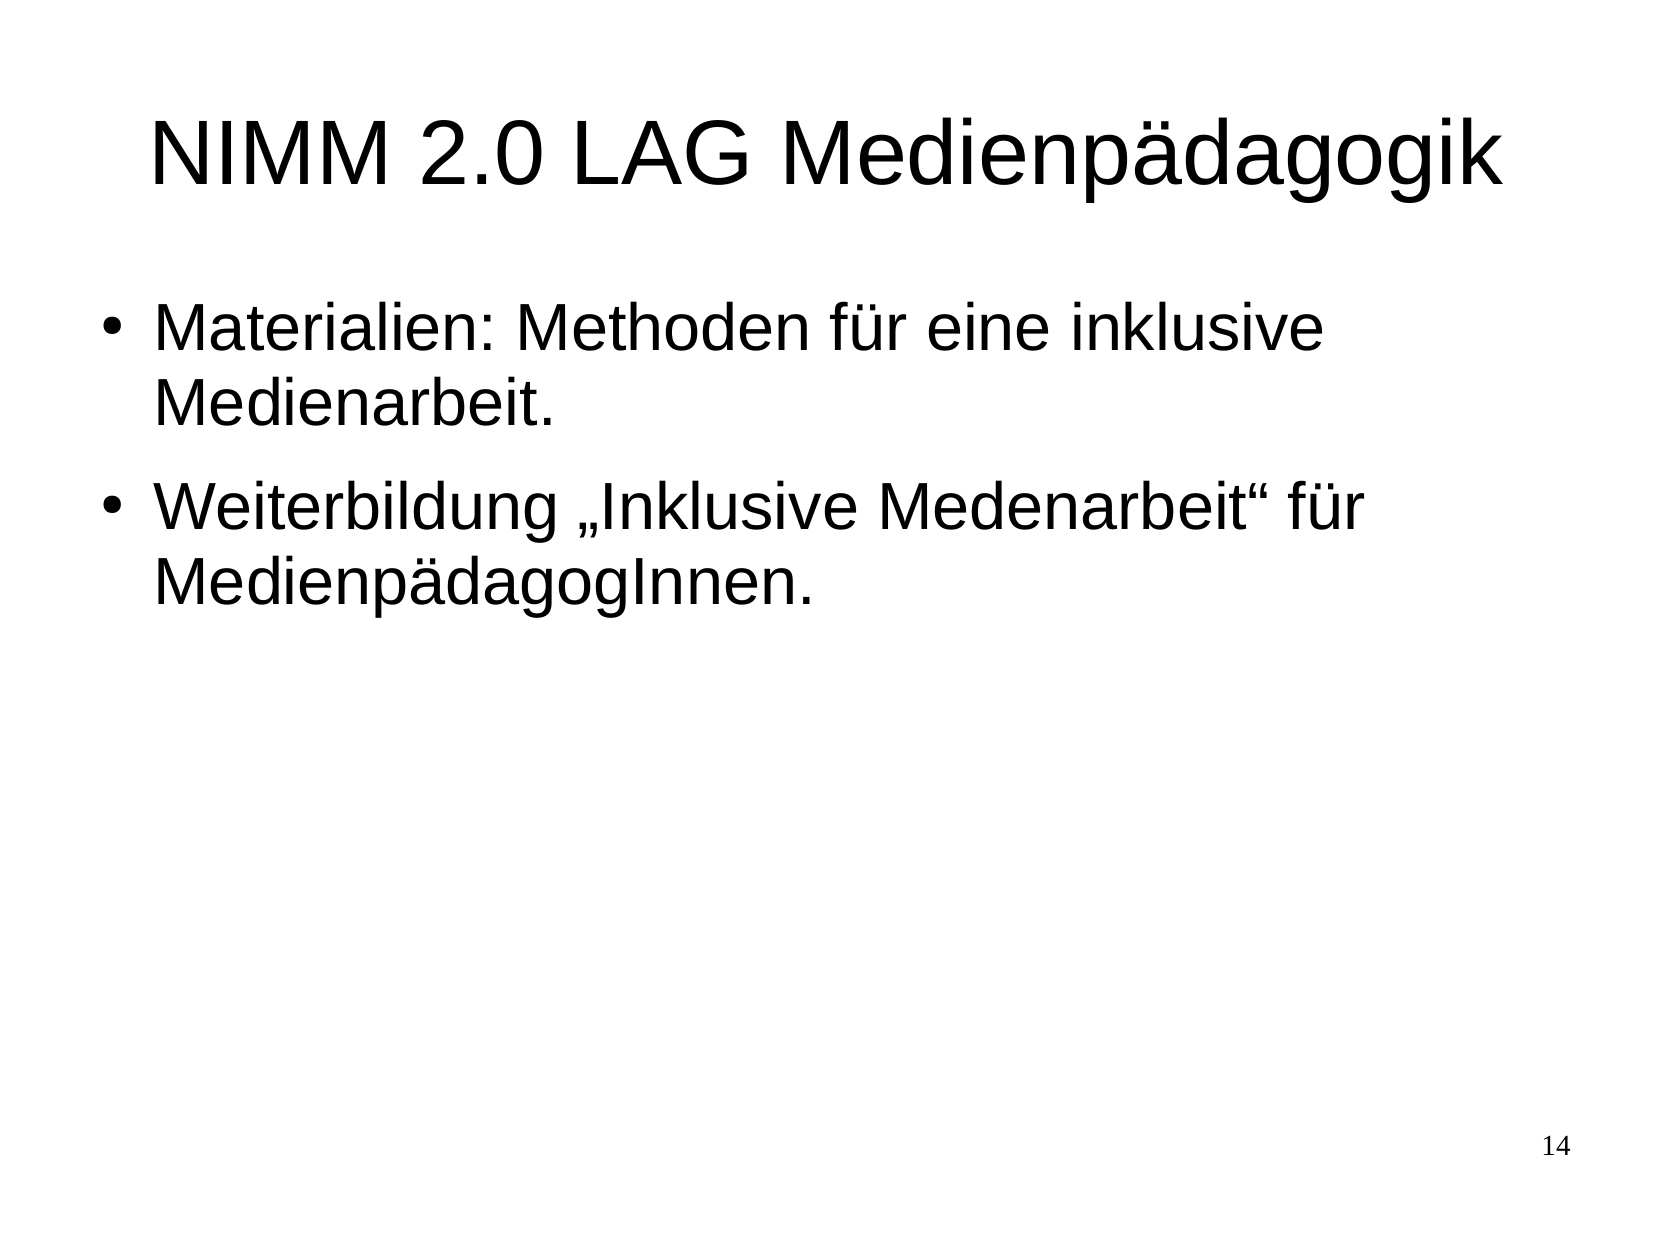

# NIMM 2.0 LAG Medienpädagogik
Materialien: Methoden für eine inklusive Medienarbeit.
Weiterbildung „Inklusive Medenarbeit“ für MedienpädagogInnen.
14